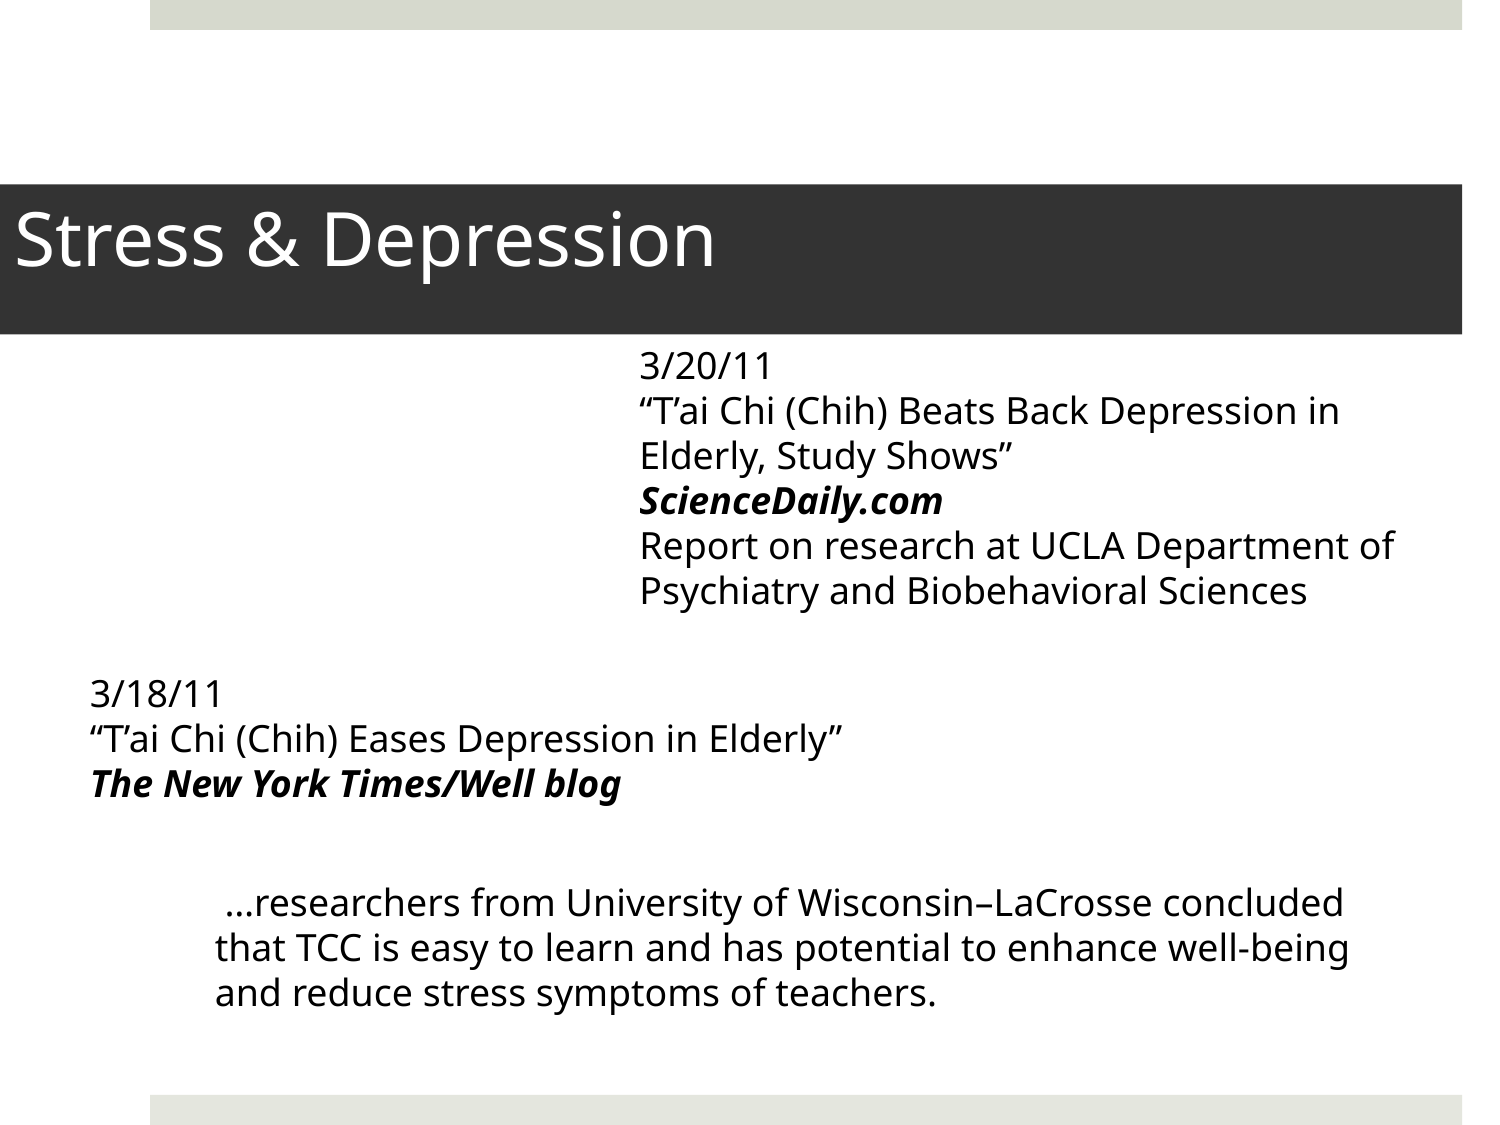

# Stress & Depression
3/20/11
“T’ai Chi (Chih) Beats Back Depression in Elderly, Study Shows”
ScienceDaily.com
Report on research at UCLA Department of Psychiatry and Biobehavioral Sciences
3/18/11
“T’ai Chi (Chih) Eases Depression in Elderly”
The New York Times/Well blog
 …researchers from University of Wisconsin–LaCrosse concluded that TCC is easy to learn and has potential to enhance well-being and reduce stress symptoms of teachers.